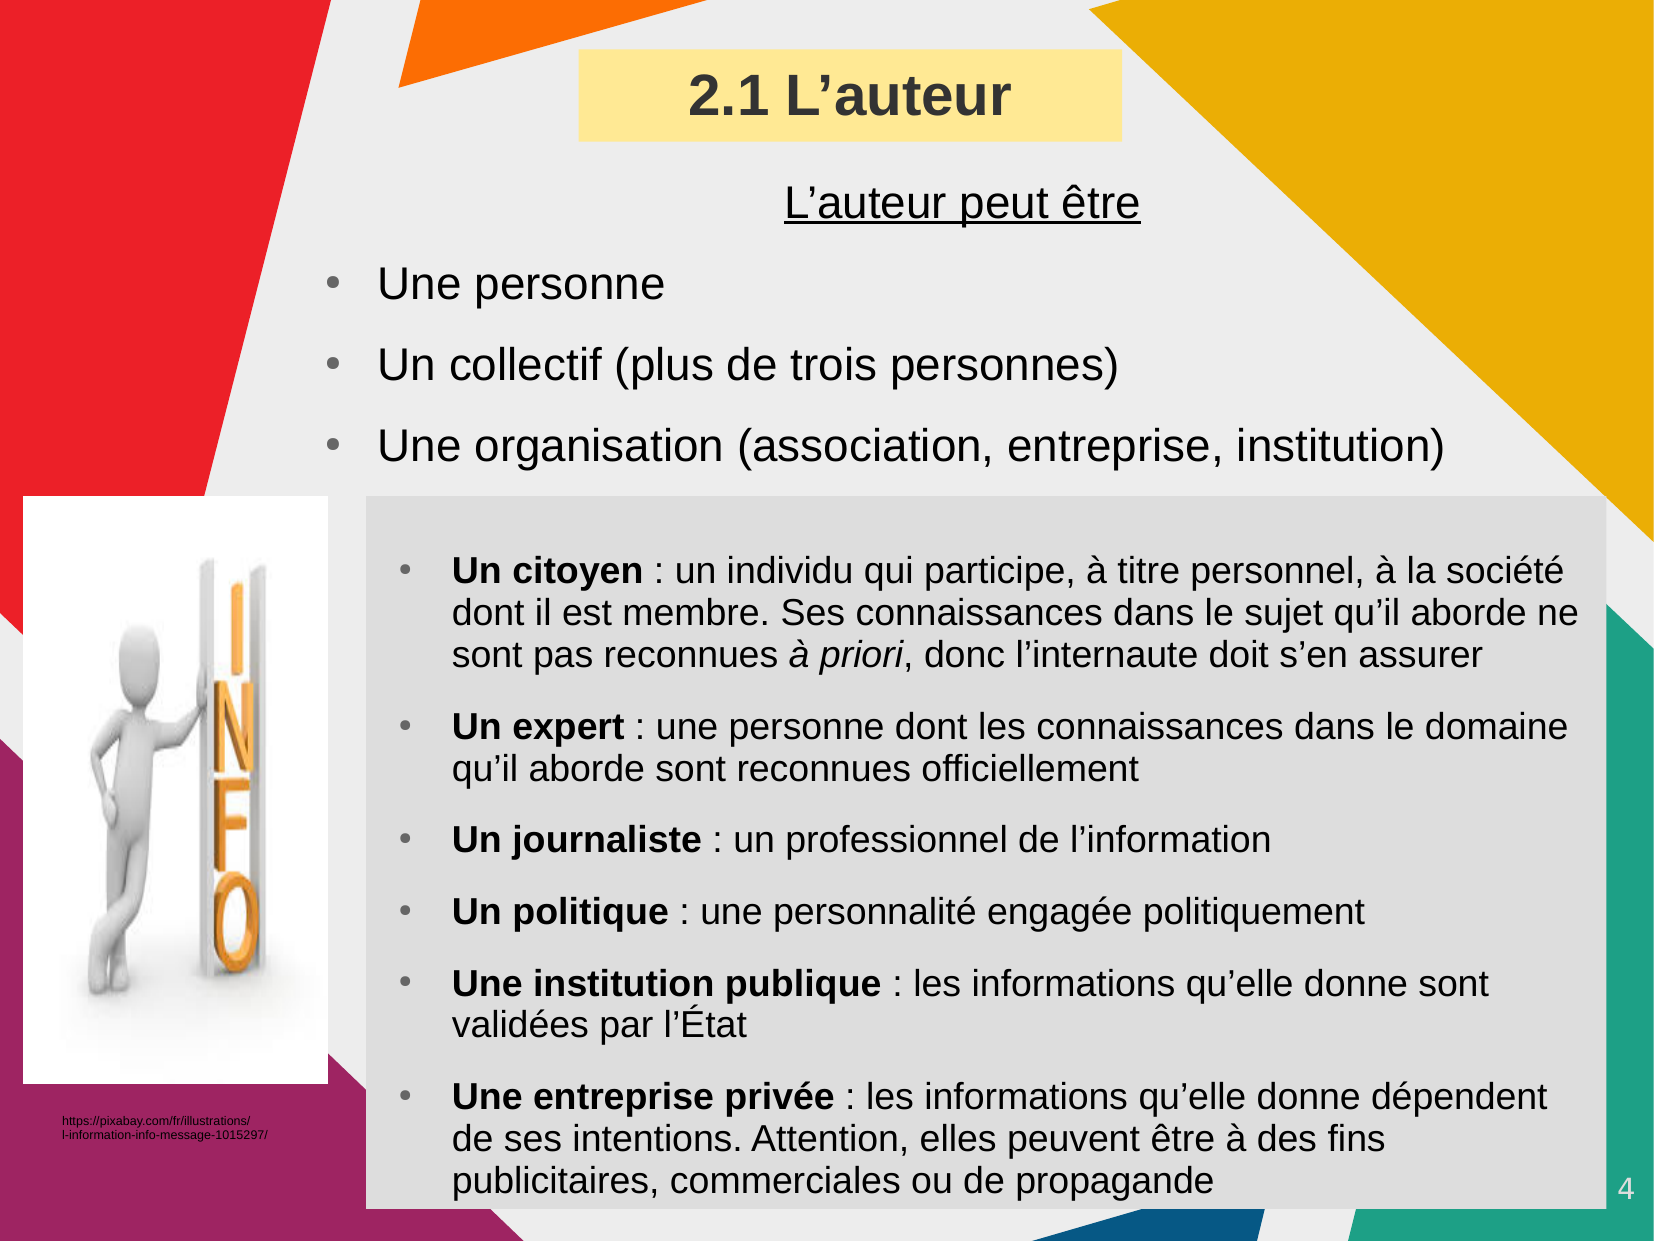

# 2.1 L’auteur
L’auteur peut être
Une personne
Un collectif (plus de trois personnes)
Une organisation (association, entreprise, institution)
Un citoyen : un individu qui participe, à titre personnel, à la société dont il est membre. Ses connaissances dans le sujet qu’il aborde ne sont pas reconnues à priori, donc l’internaute doit s’en assurer
Un expert : une personne dont les connaissances dans le domaine qu’il aborde sont reconnues officiellement
Un journaliste : un professionnel de l’information
Un politique : une personnalité engagée politiquement
Une institution publique : les informations qu’elle donne sont validées par l’État
Une entreprise privée : les informations qu’elle donne dépendent de ses intentions. Attention, elles peuvent être à des fins publicitaires, commerciales ou de propagande
https://pixabay.com/fr/illustrations/l-information-info-message-1015297/
4